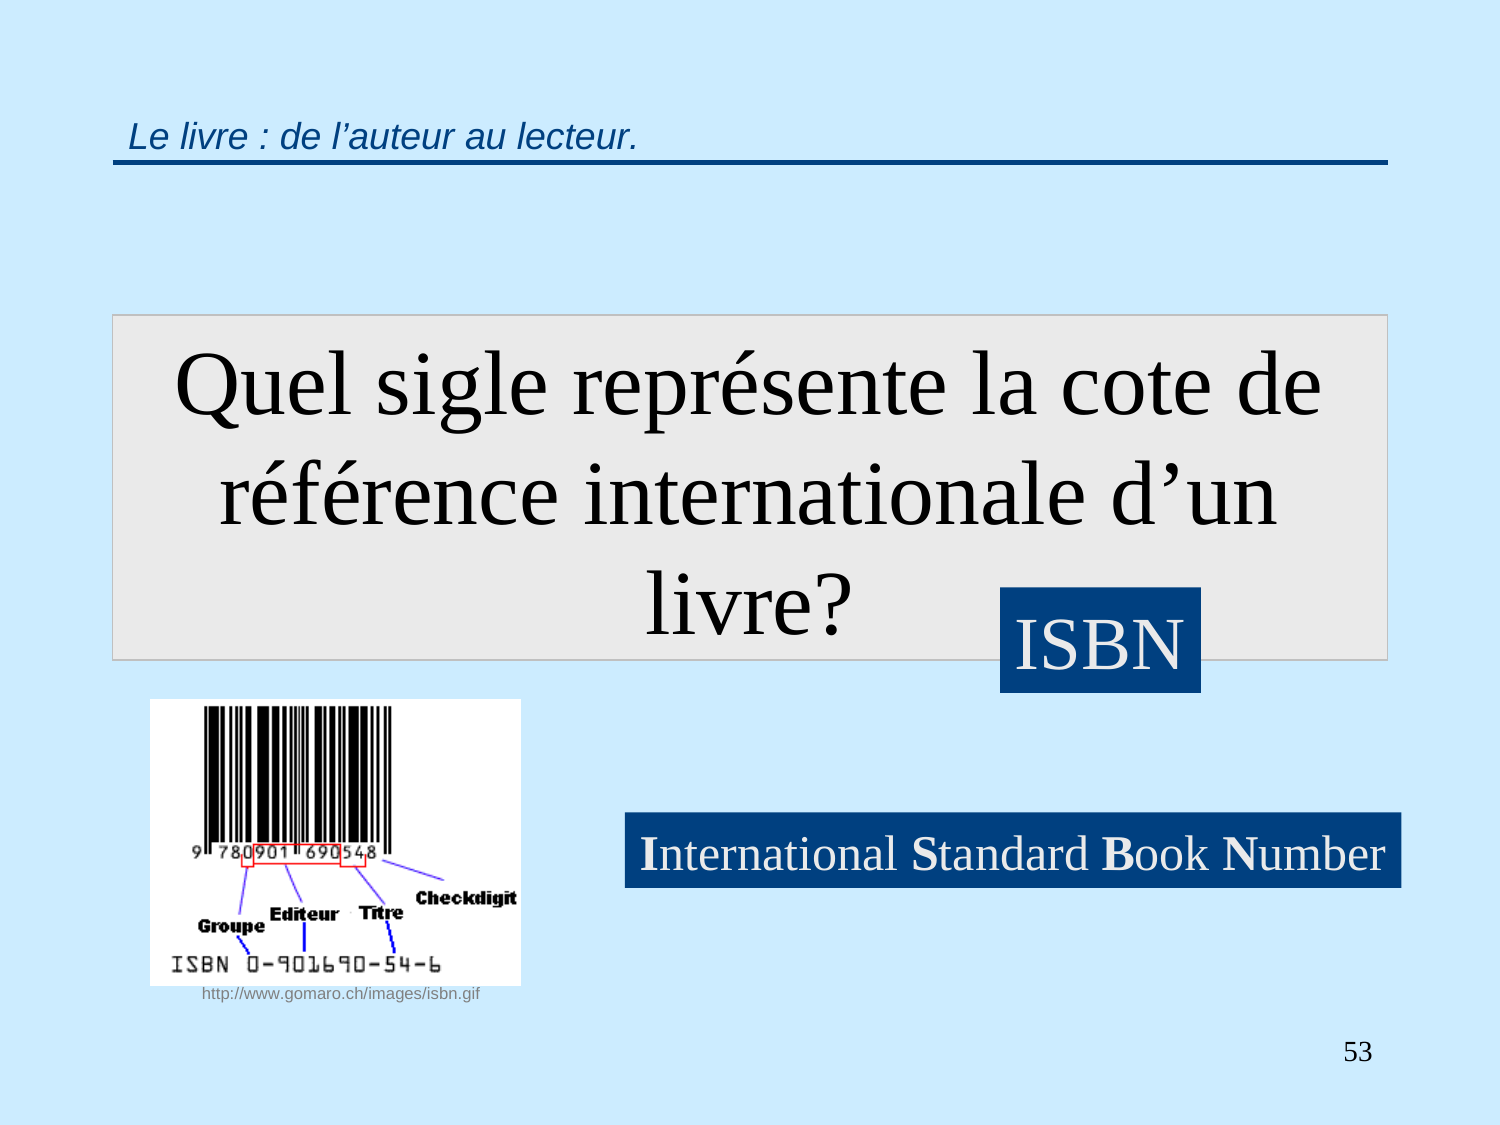

Le livre : de l’auteur au lecteur.
# Quel sigle représente la cote de référence internationale d’un livre?
ISBN
http://www.gomaro.ch/images/isbn.gif
International Standard Book Number
53